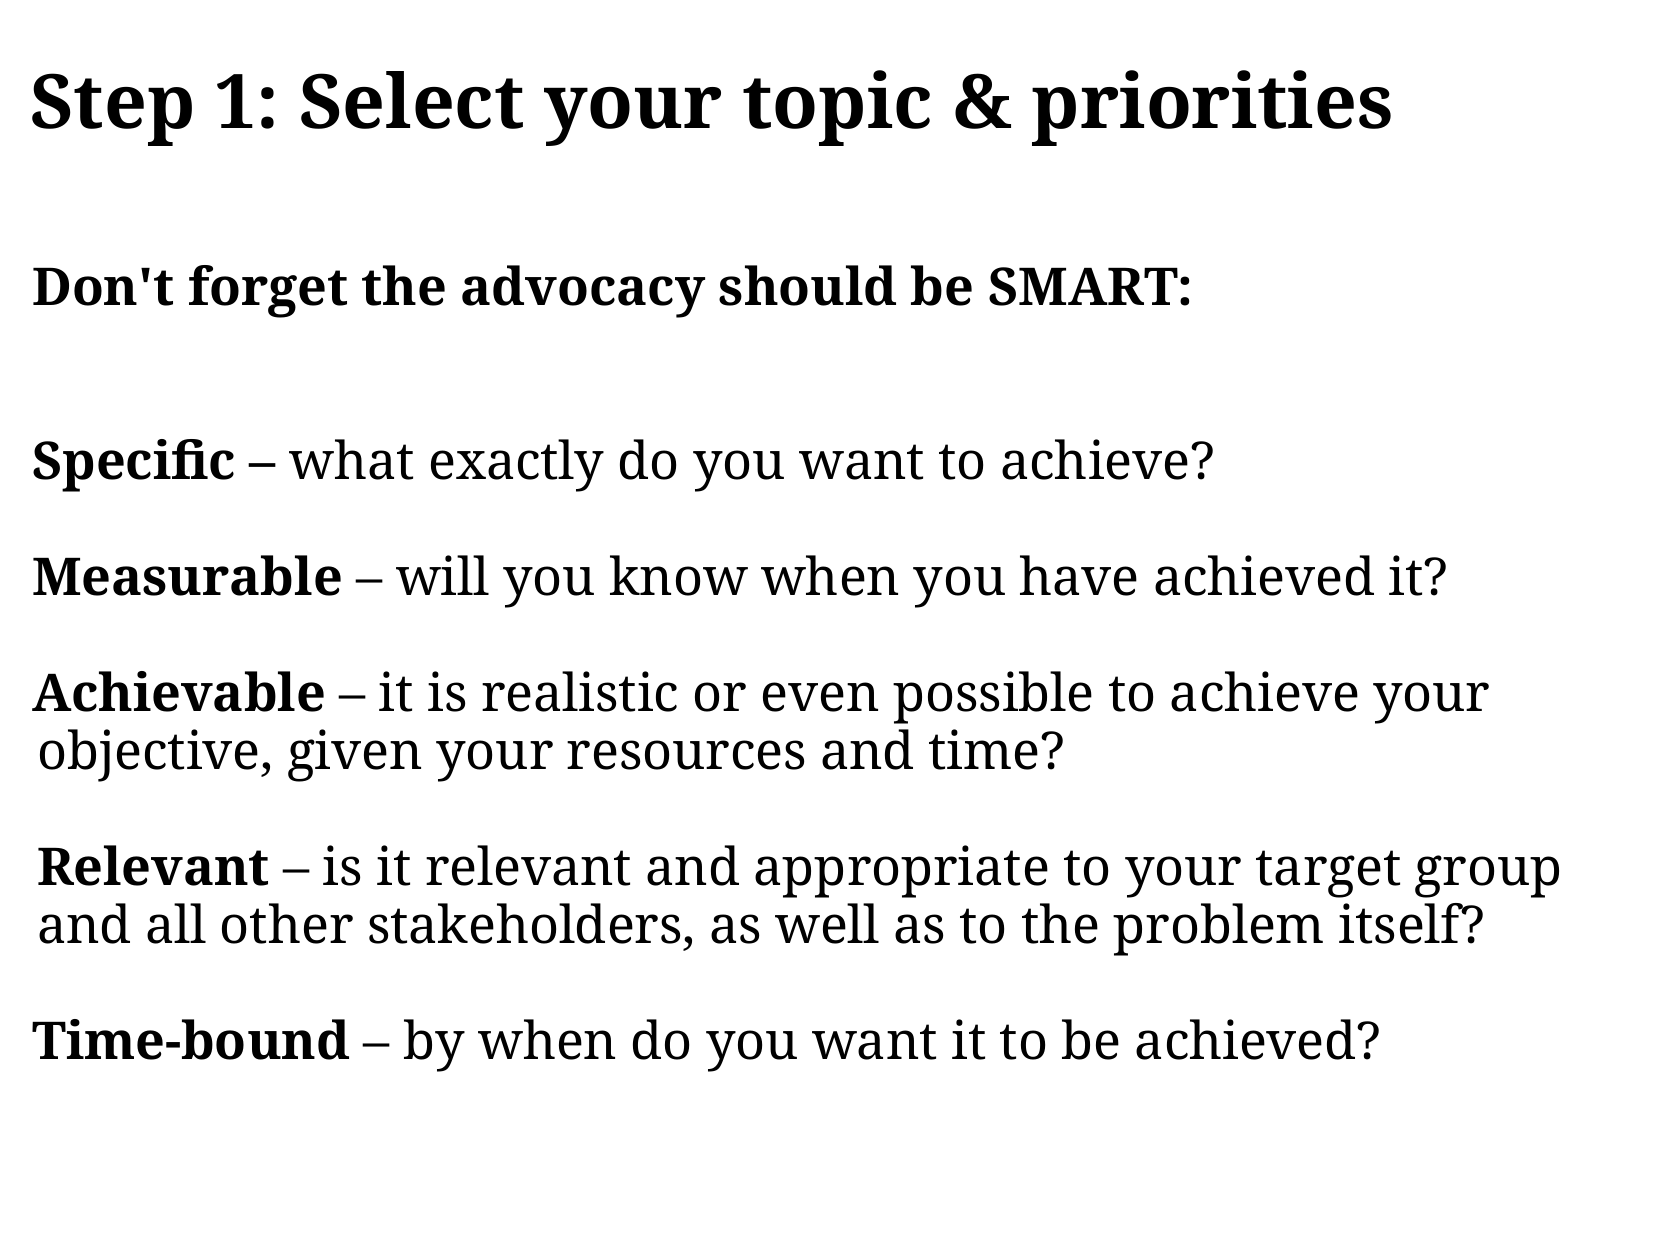

# Step 1: Select your topic & priorities
Don't forget the advocacy should be SMART:
Specific – what exactly do you want to achieve?
Measurable – will you know when you have achieved it?
Achievable – it is realistic or even possible to achieve your objective, given your resources and time?
	Relevant – is it relevant and appropriate to your target group and all other stakeholders, as well as to the problem itself?
Time-bound – by when do you want it to be achieved?